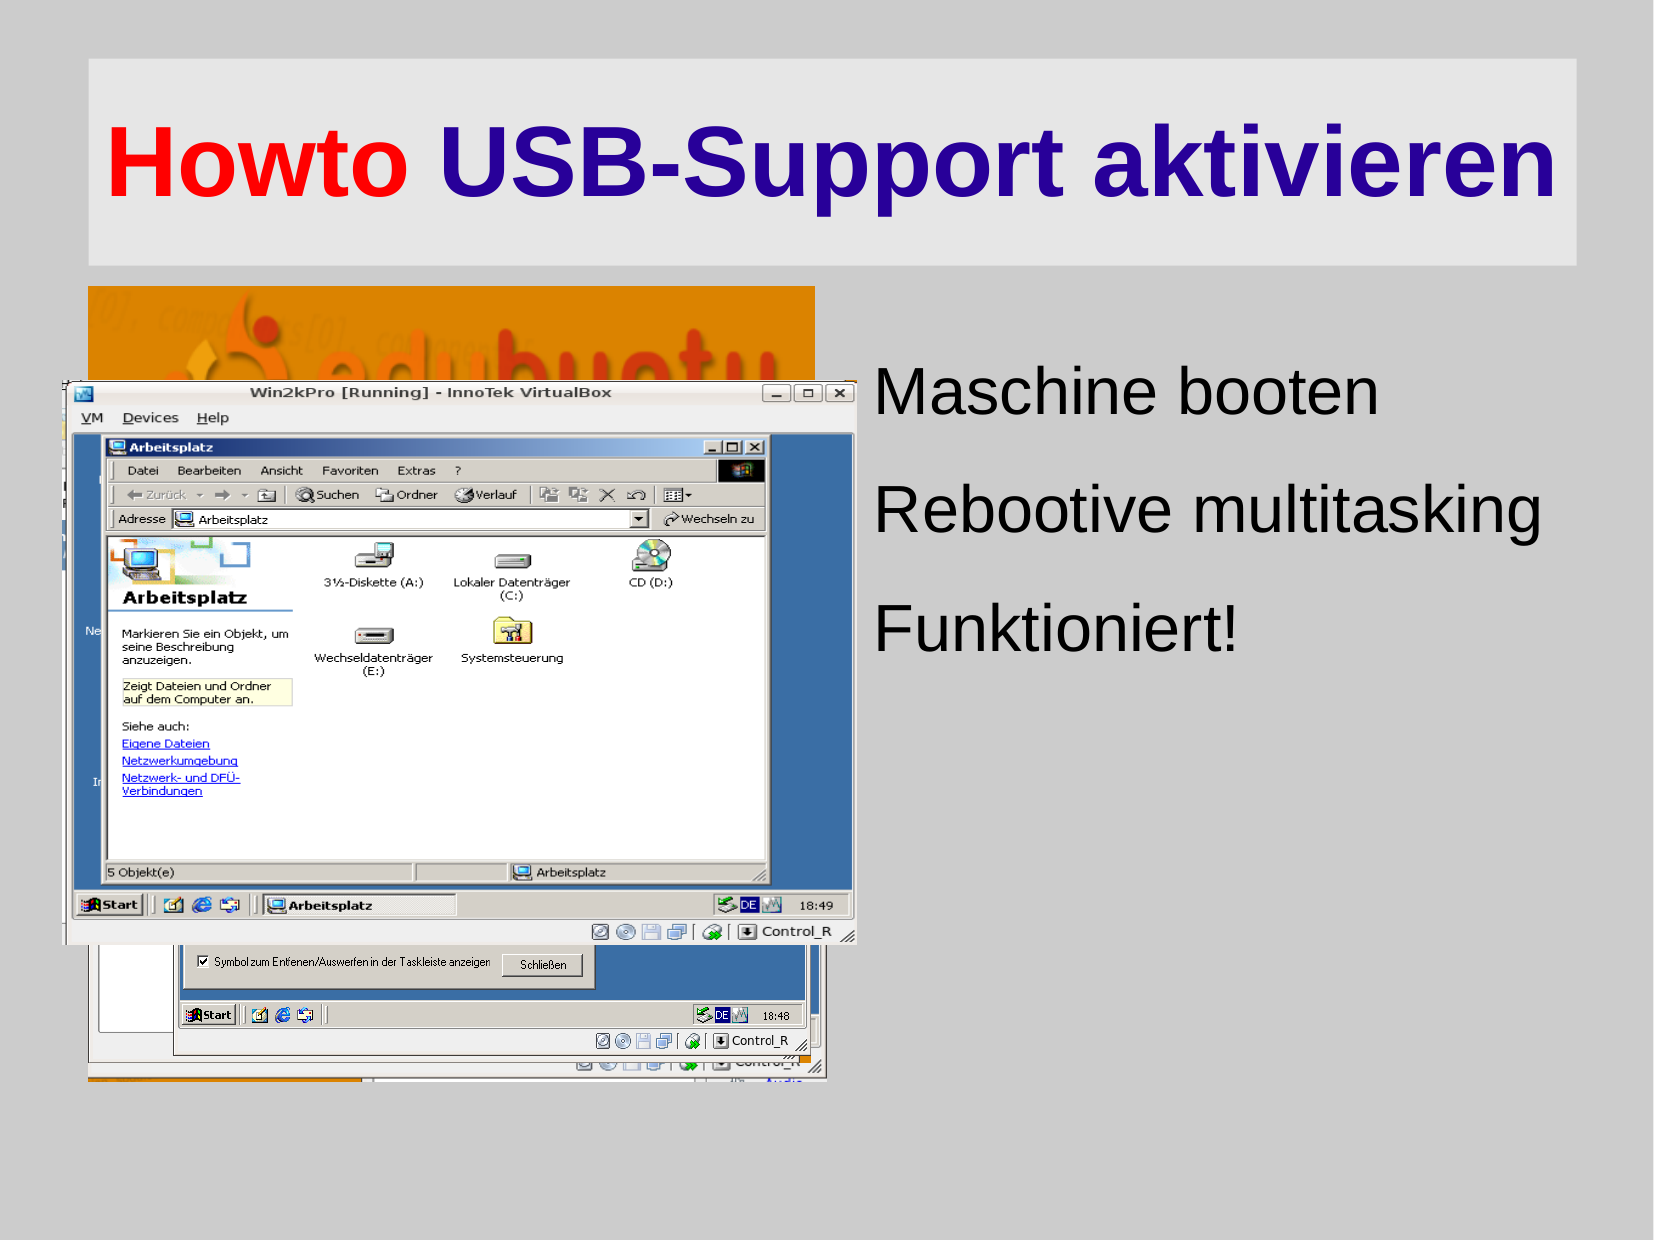

Howto USB-Support aktivieren
# Maschine booten
Rebootive multitasking
Funktioniert!